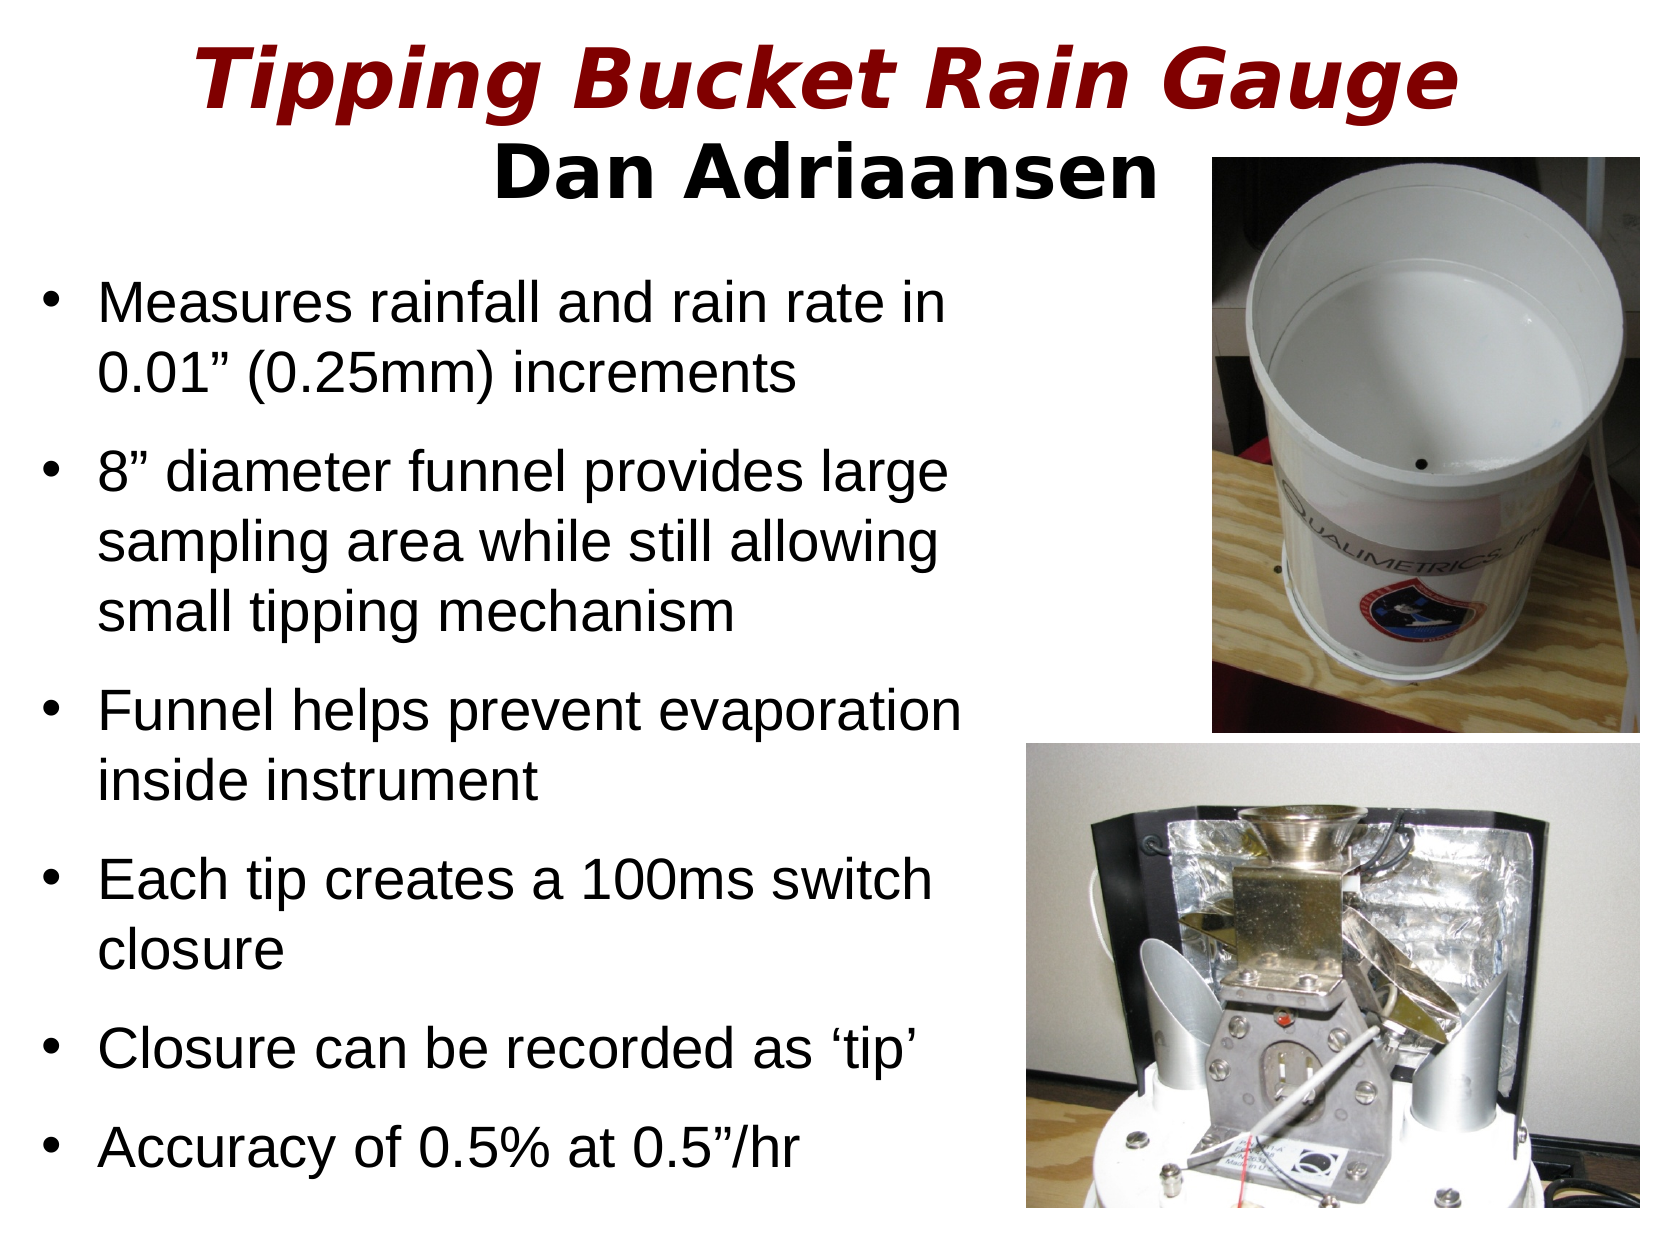

Tipping Bucket Rain Gauge
Dan Adriaansen
Measures rainfall and rain rate in 0.01” (0.25mm) increments
8” diameter funnel provides large sampling area while still allowing small tipping mechanism
Funnel helps prevent evaporation inside instrument
Each tip creates a 100ms switch closure
Closure can be recorded as ‘tip’
Accuracy of 0.5% at 0.5”/hr